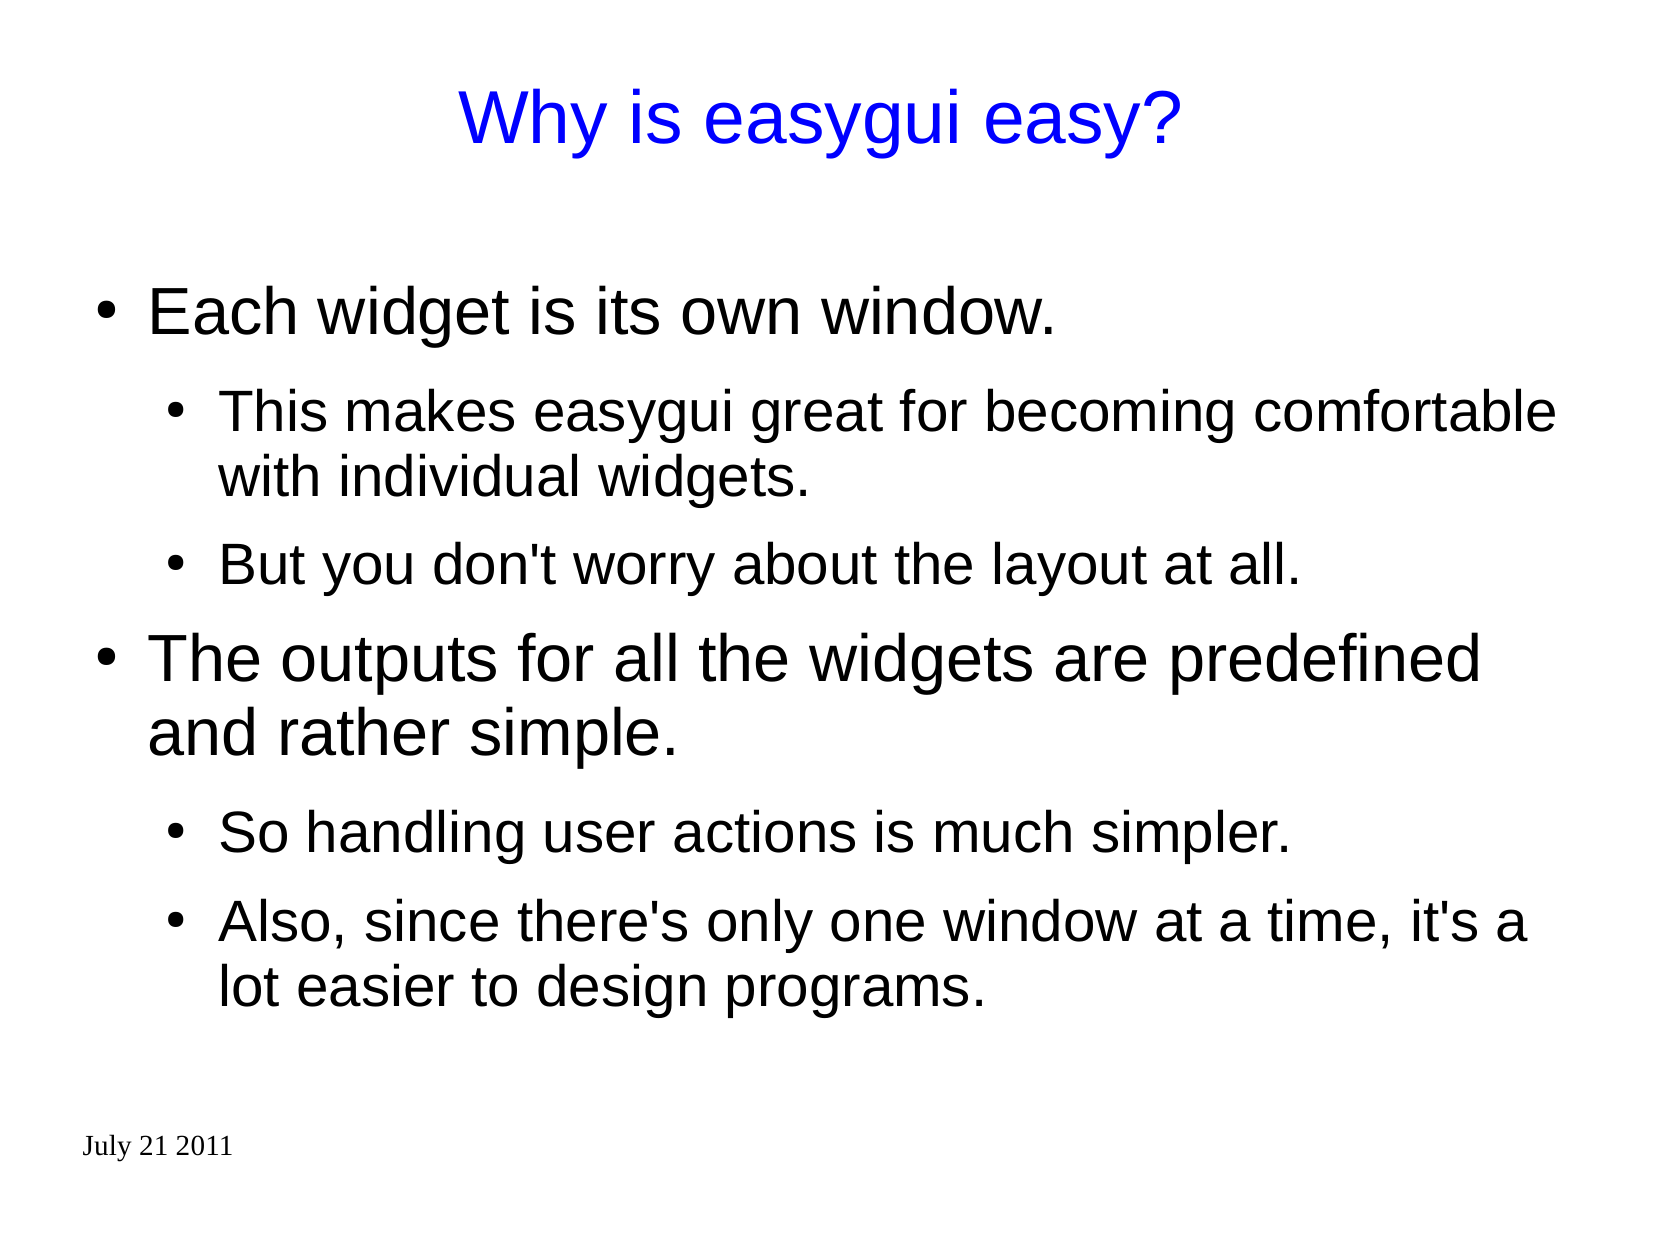

# Why is easygui easy?
Each widget is its own window.
This makes easygui great for becoming comfortable with individual widgets.
But you don't worry about the layout at all.
The outputs for all the widgets are predefined and rather simple.
So handling user actions is much simpler.
Also, since there's only one window at a time, it's a lot easier to design programs.
July 21 2011